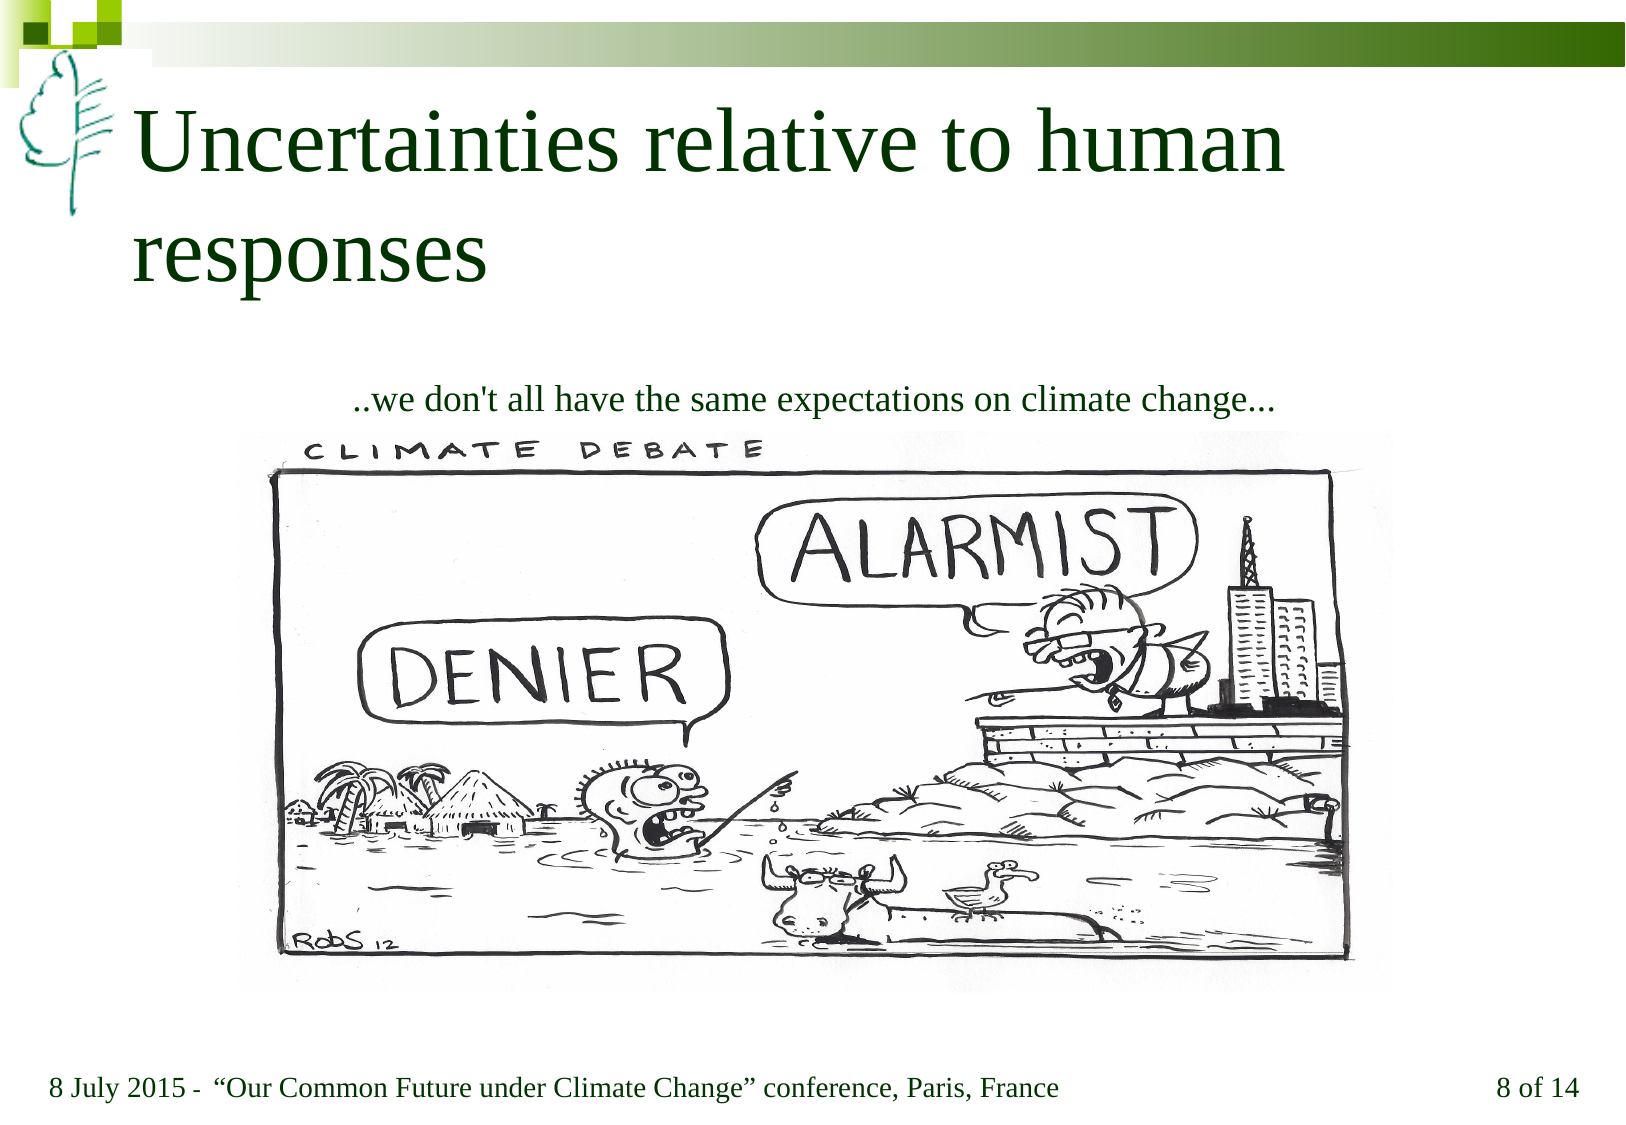

# Uncertainties relative to human responses
..we don't all have the same expectations on climate change...